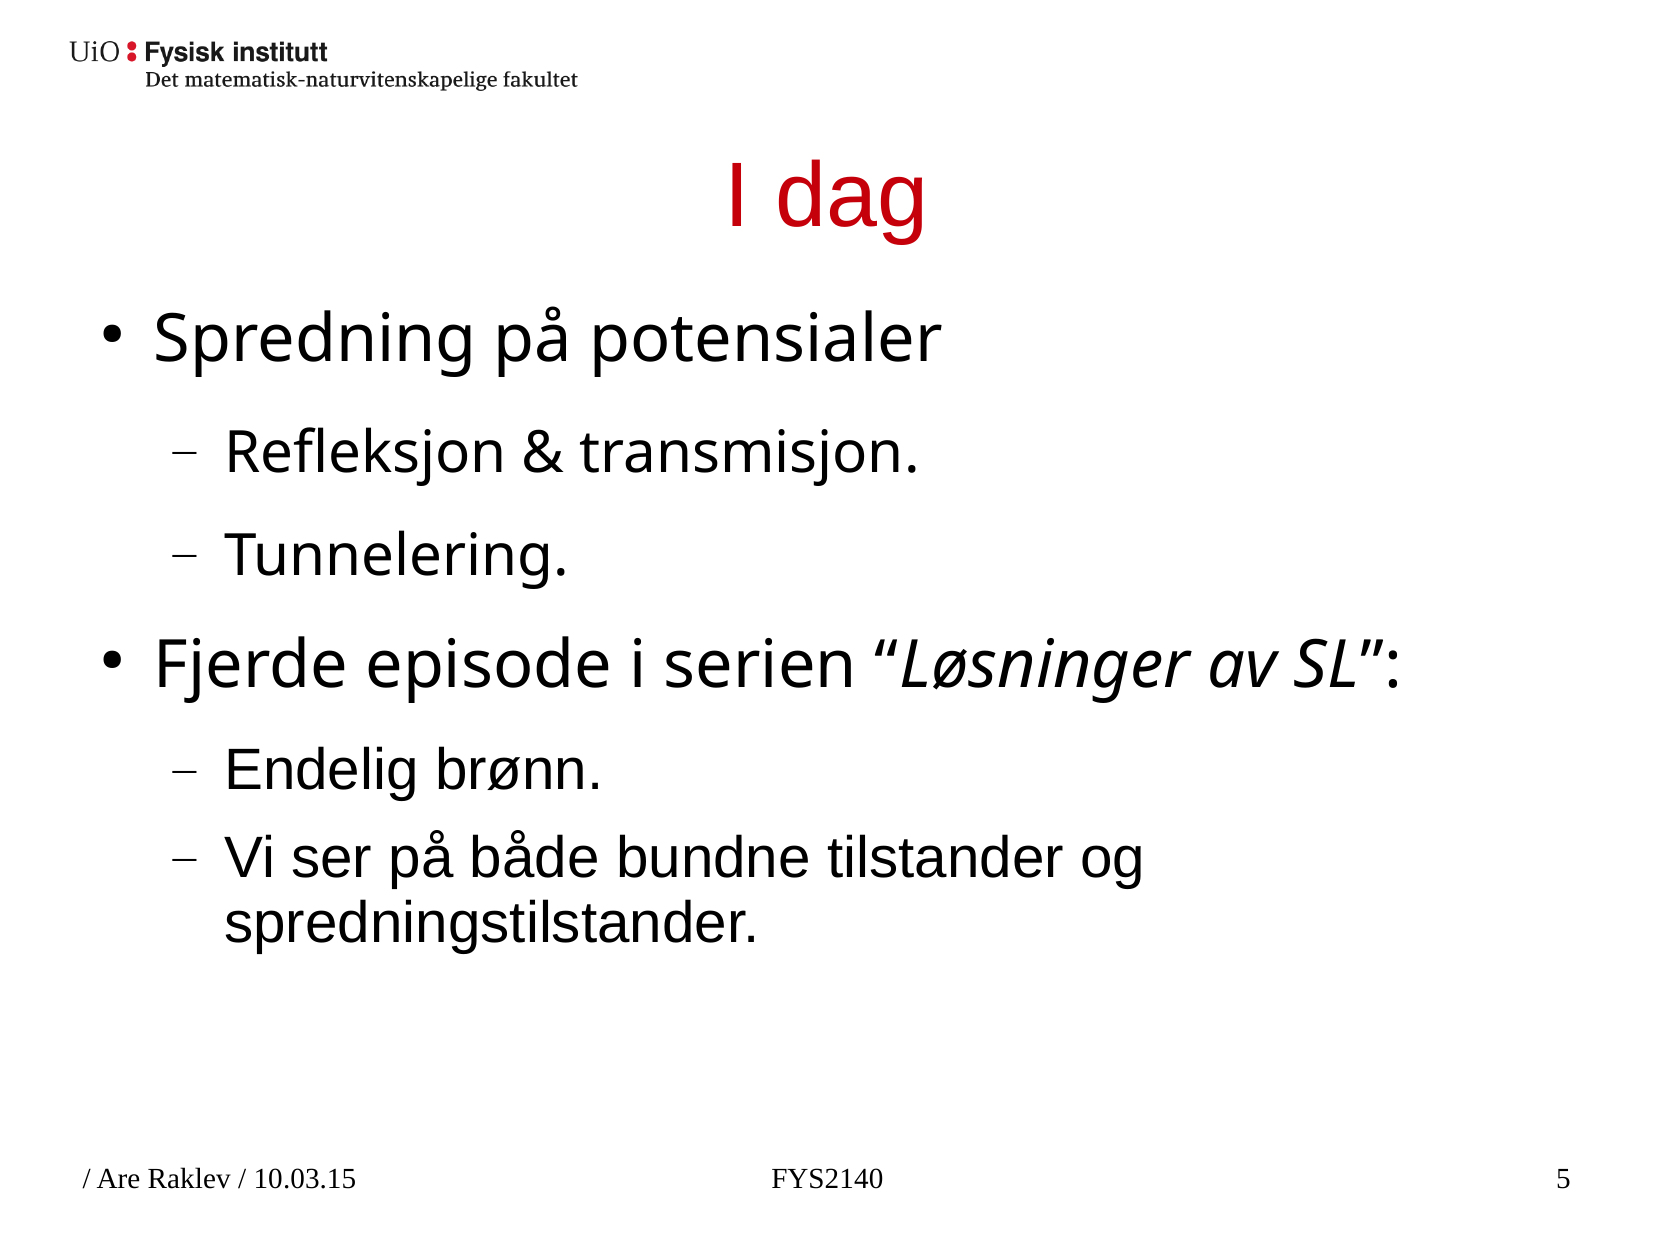

# I dag
Spredning på potensialer
Refleksjon & transmisjon.
Tunnelering.
Fjerde episode i serien “Løsninger av SL”:
Endelig brønn.
Vi ser på både bundne tilstander og spredningstilstander.
/ Are Raklev / 10.03.15
FYS2140
5